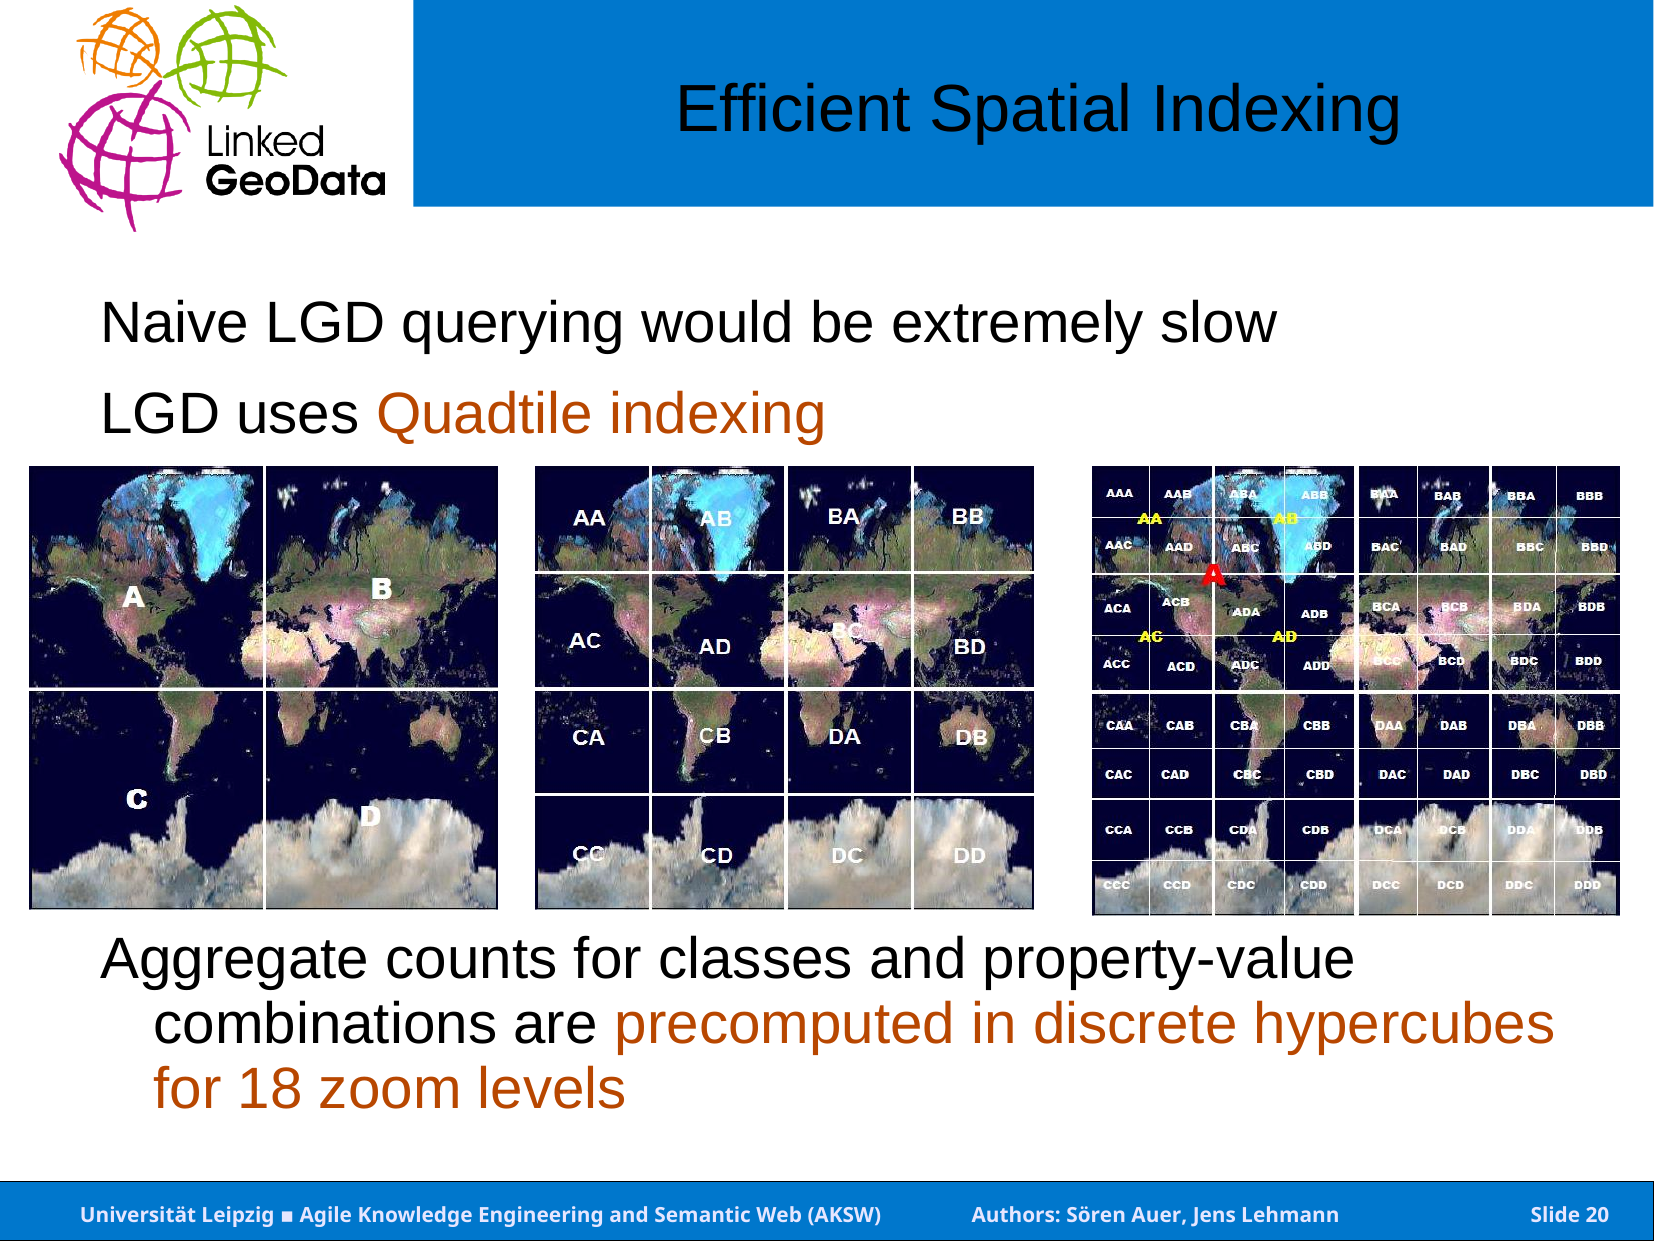

# Efficient Spatial Indexing
Naive LGD querying would be extremely slow
LGD uses Quadtile indexing
Aggregate counts for classes and property-value combinations are precomputed in discrete hypercubes for 18 zoom levels